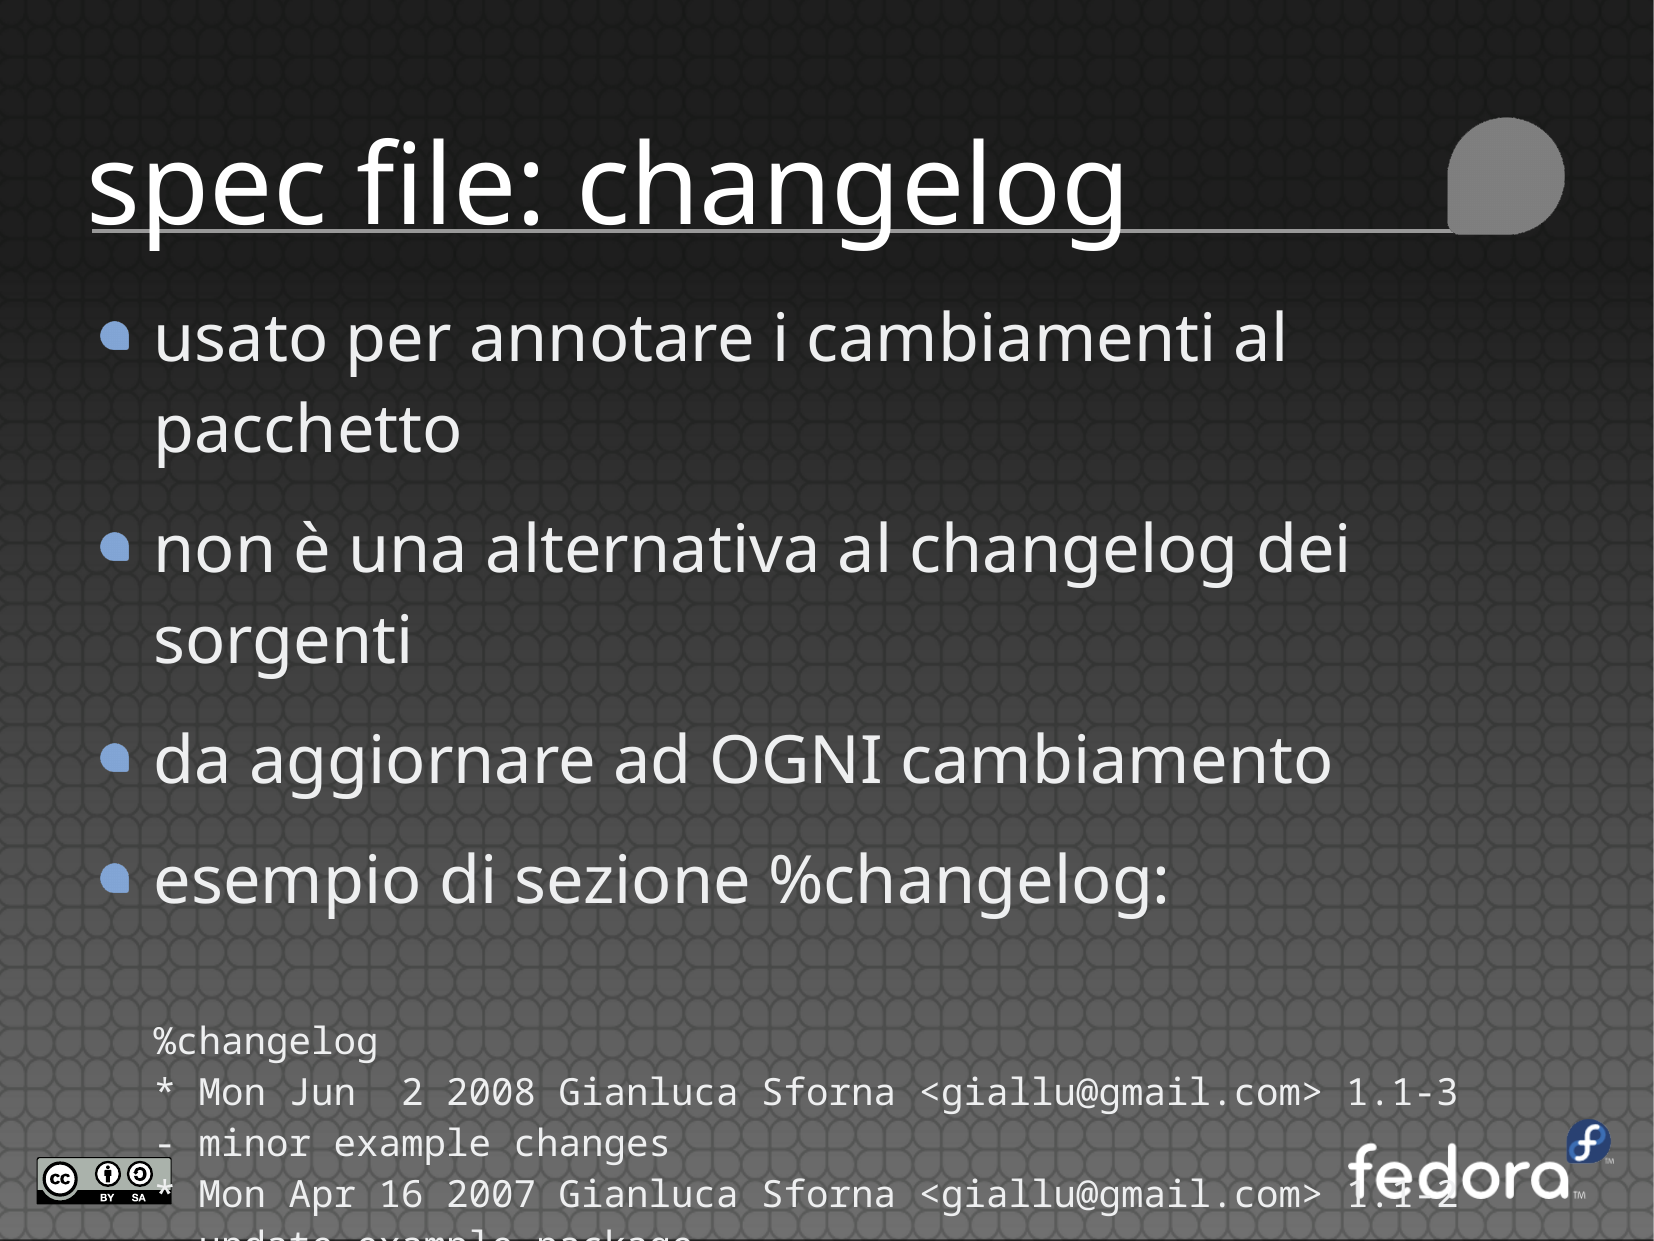

# spec file: changelog
usato per annotare i cambiamenti al pacchetto
non è una alternativa al changelog dei sorgenti
da aggiornare ad OGNI cambiamento
esempio di sezione %changelog:
%changelog
* Mon Jun 2 2008 Gianluca Sforna <giallu@gmail.com> 1.1-3
- minor example changes
* Mon Apr 16 2007 Gianluca Sforna <giallu@gmail.com> 1.1-2
- update example package
* Sun May 14 2006 Gianluca Sforna <giallu@gmail.com> 1.1-1
- initial package